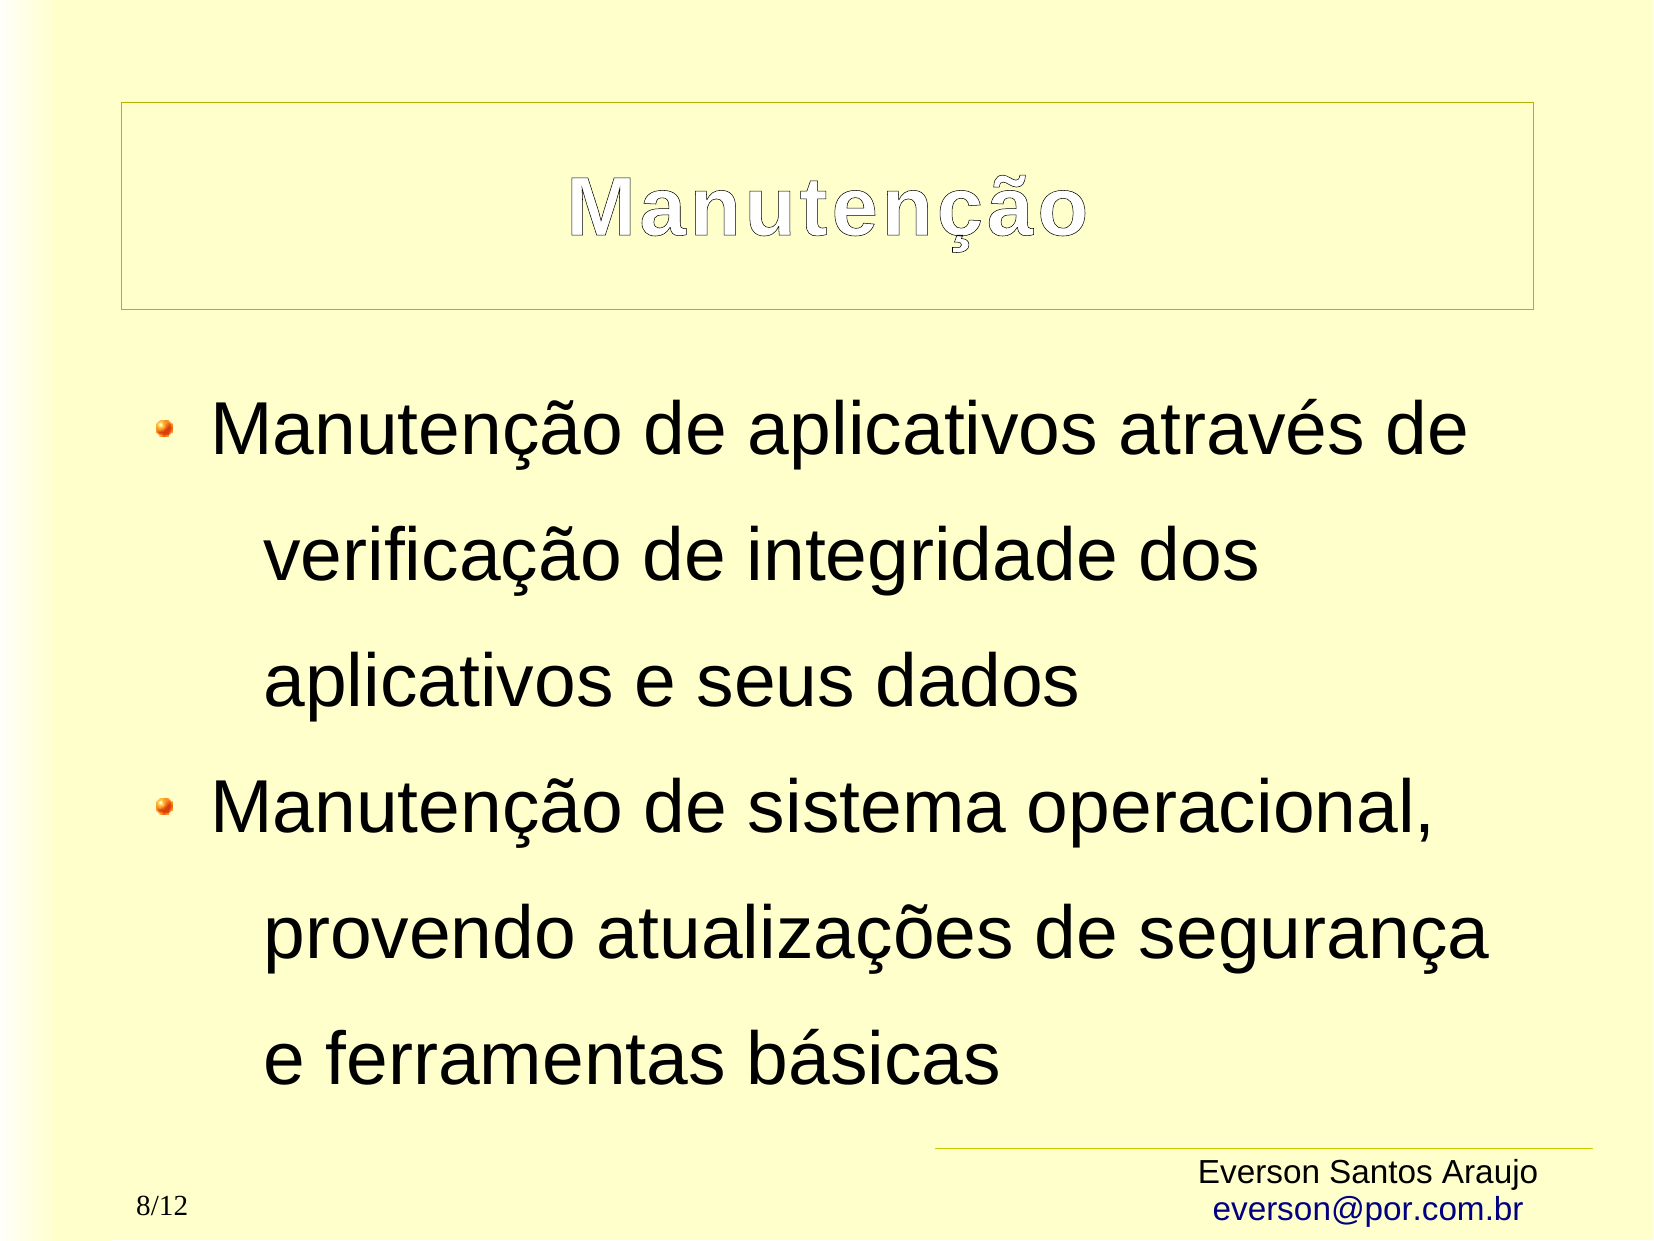

# Manutenção
Manutenção de aplicativos através de verificação de integridade dos aplicativos e seus dados
Manutenção de sistema operacional, provendo atualizações de segurança e ferramentas básicas